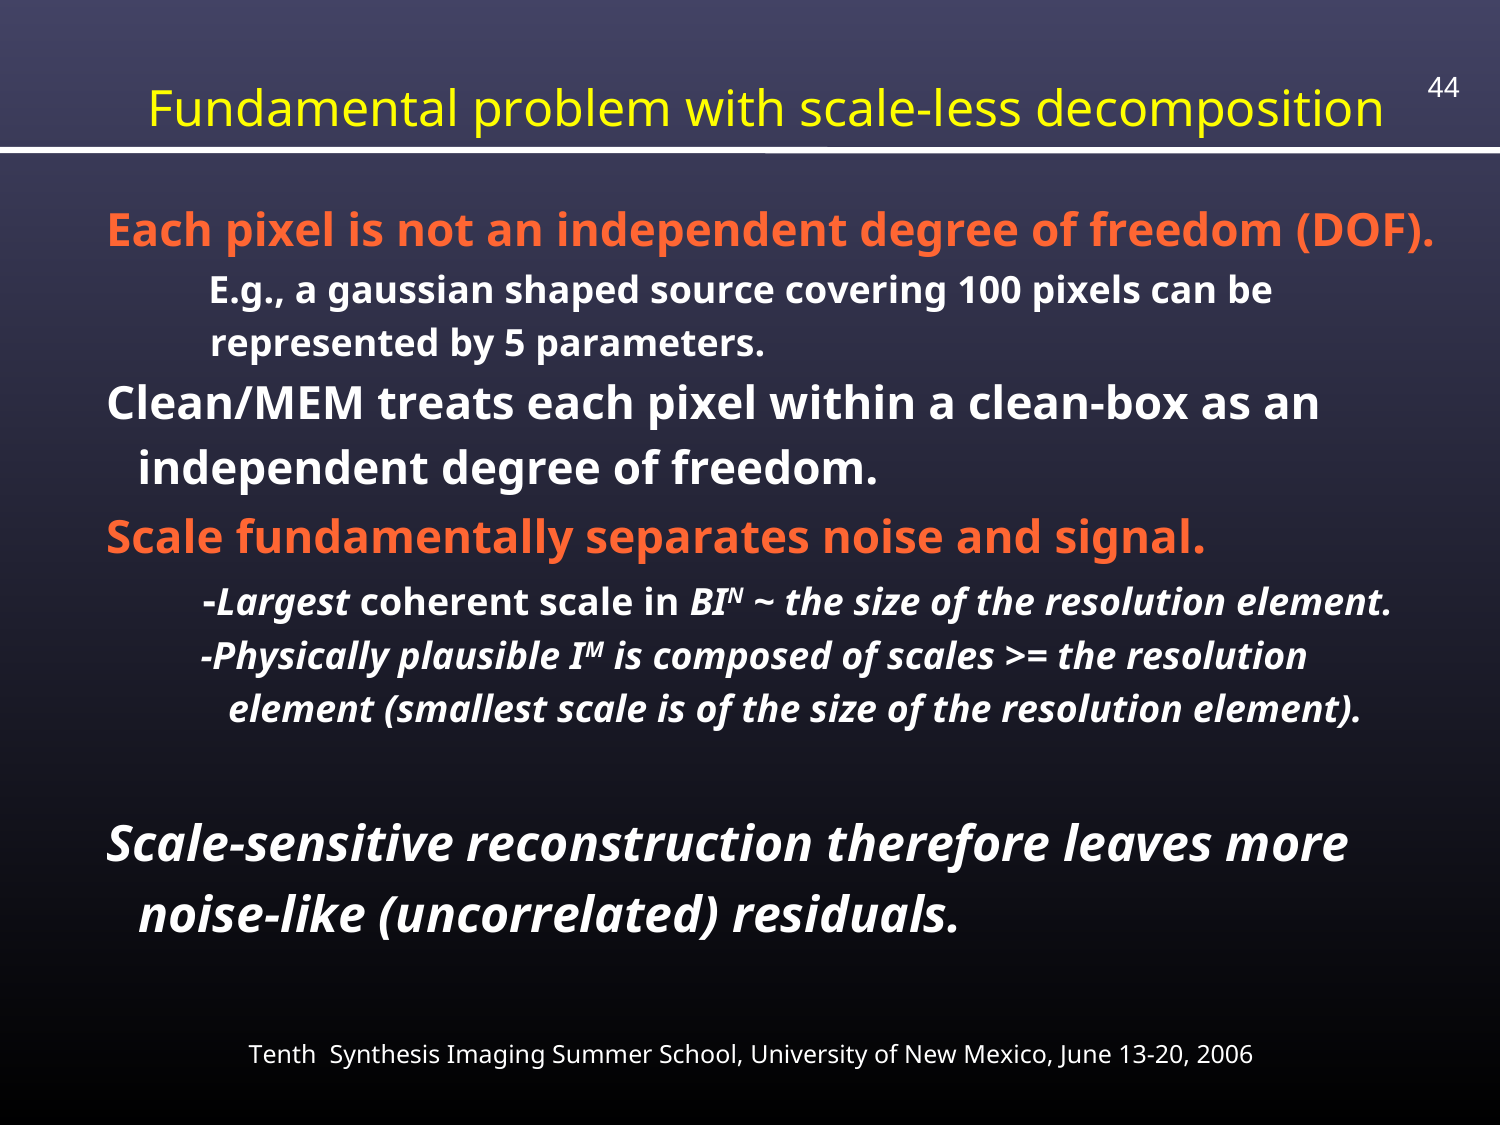

# Fundamental problem with scale-less decomposition
Each pixel is not an independent degree of freedom (DOF).
E.g., a gaussian shaped source covering 100 pixels can be represented by 5 parameters.
Clean/MEM treats each pixel within a clean-box as an independent degree of freedom.
Scale fundamentally separates noise and signal.
 -Largest coherent scale in BIN ~ the size of the resolution element.
 -Physically plausible IM is composed of scales >= the resolution element (smallest scale is of the size of the resolution element).
Scale-sensitive reconstruction therefore leaves more noise-like (uncorrelated) residuals.